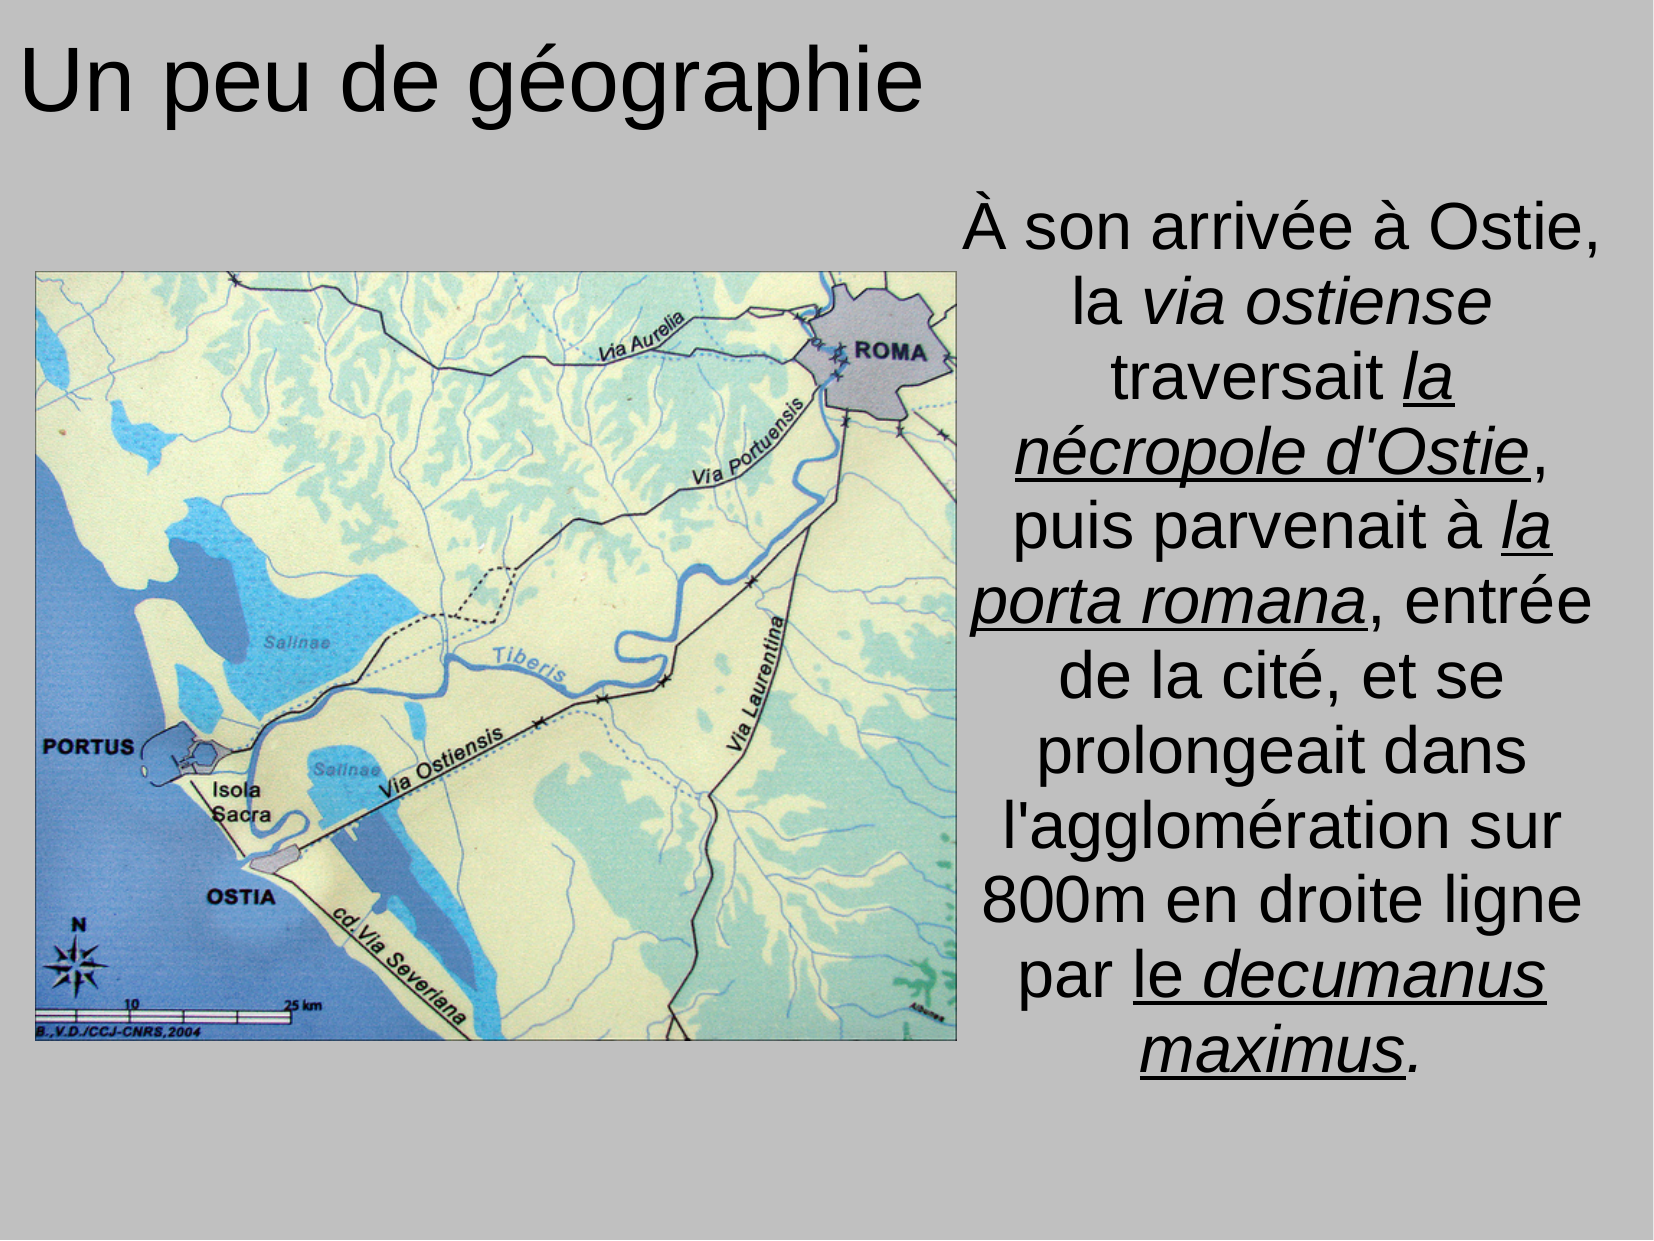

# Un peu de géographie
À son arrivée à Ostie, la via ostiense traversait la nécropole d'Ostie, puis parvenait à la porta romana, entrée de la cité, et se prolongeait dans l'agglomération sur 800m en droite ligne par le decumanus maximus.